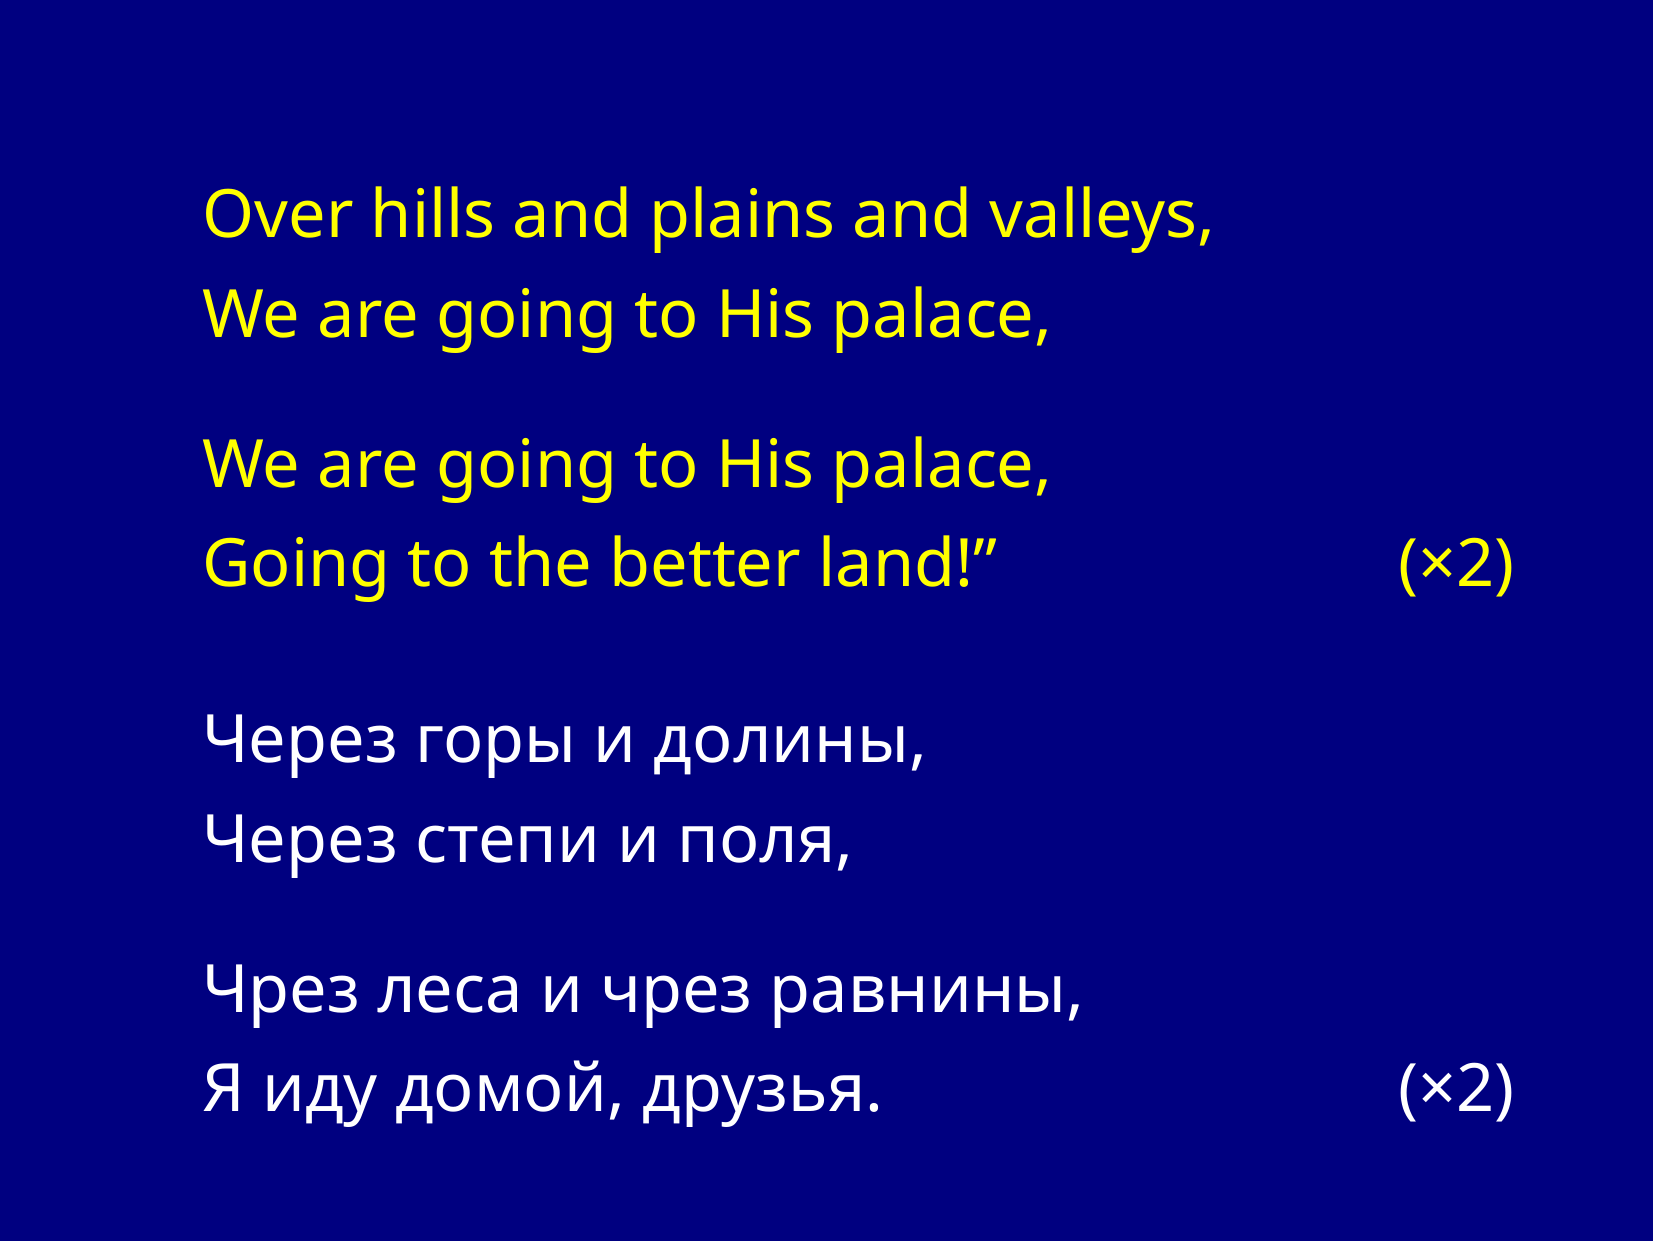

Over hills and plains and valleys,
	We are going to His palace,
	We are going to His palace,
	Going to the better land!”	(×2)
	Через горы и долины,
	Через степи и поля,
	Чрез леса и чрез равнины,
	Я иду домой, друзья.	(×2)